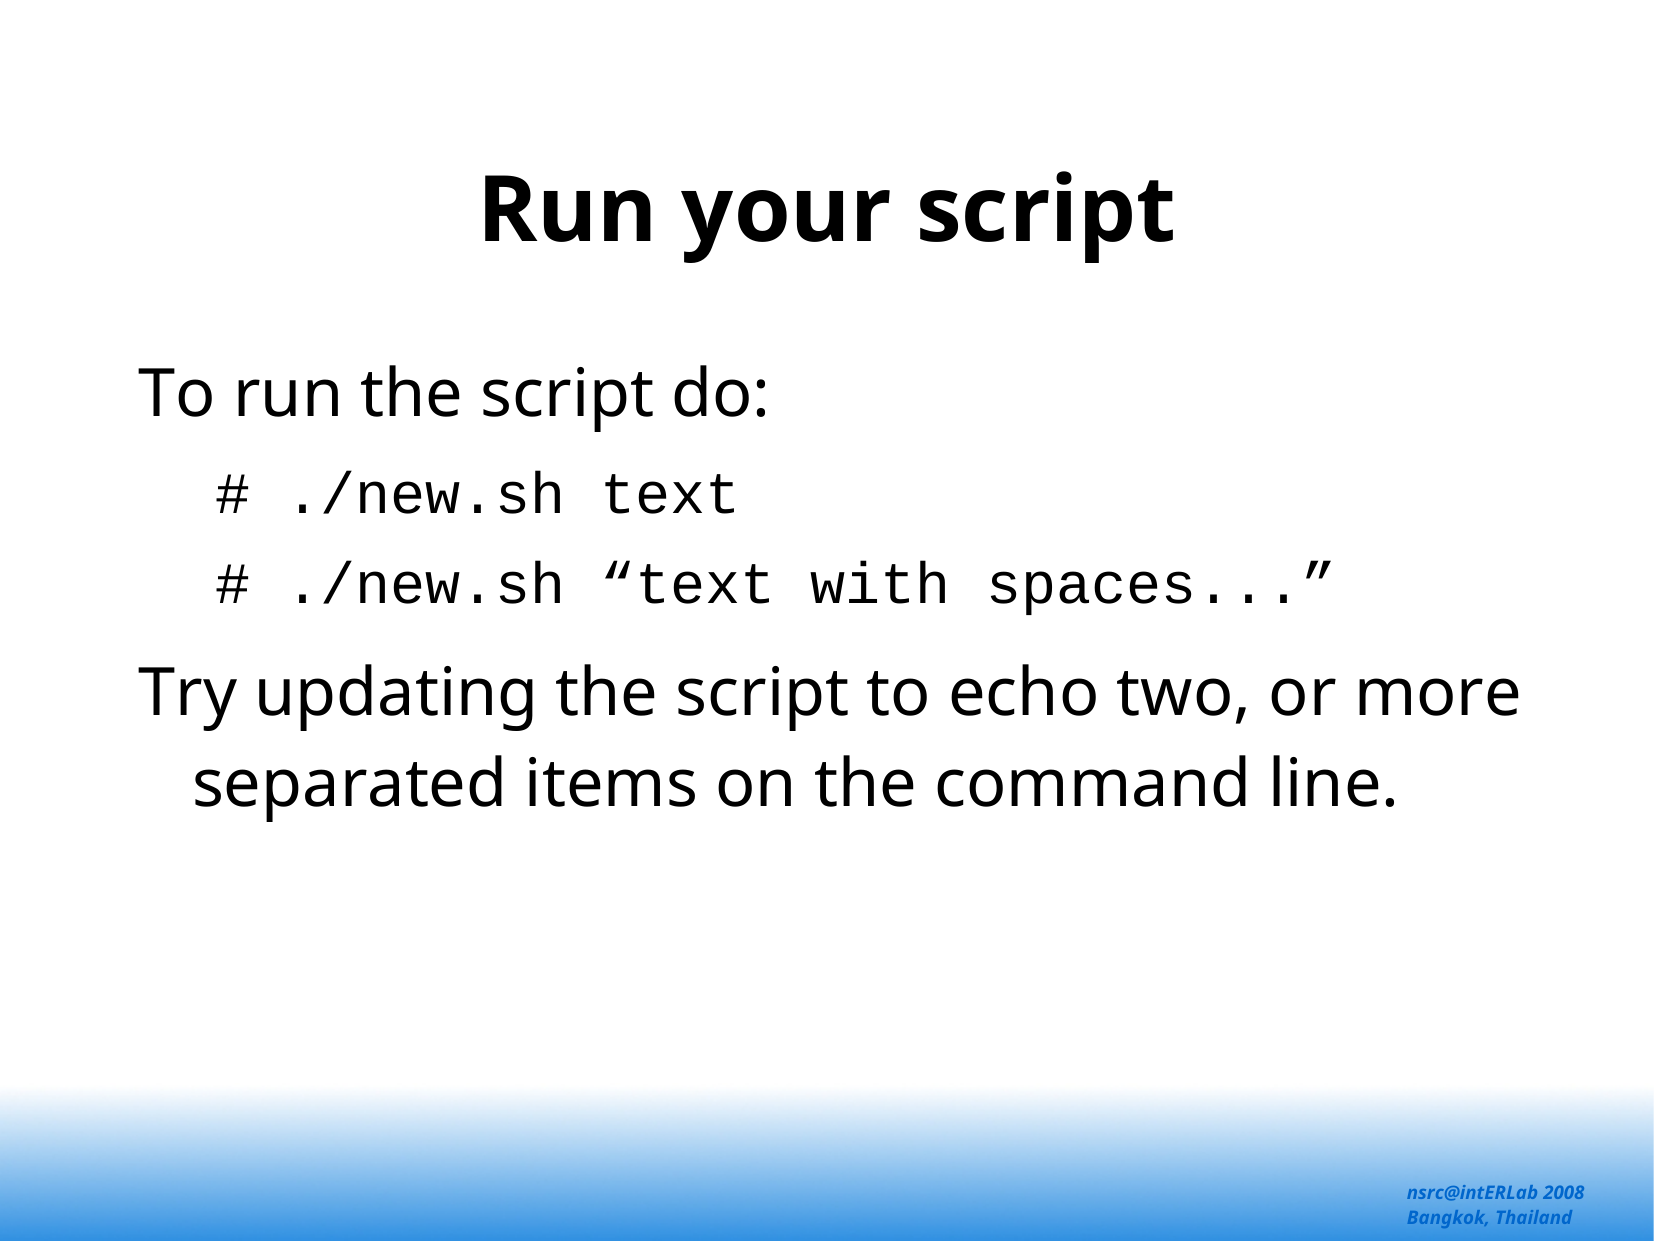

# Run your script
To run the script do:
# ./new.sh text
# ./new.sh “text with spaces...”
Try updating the script to echo two, or more separated items on the command line.